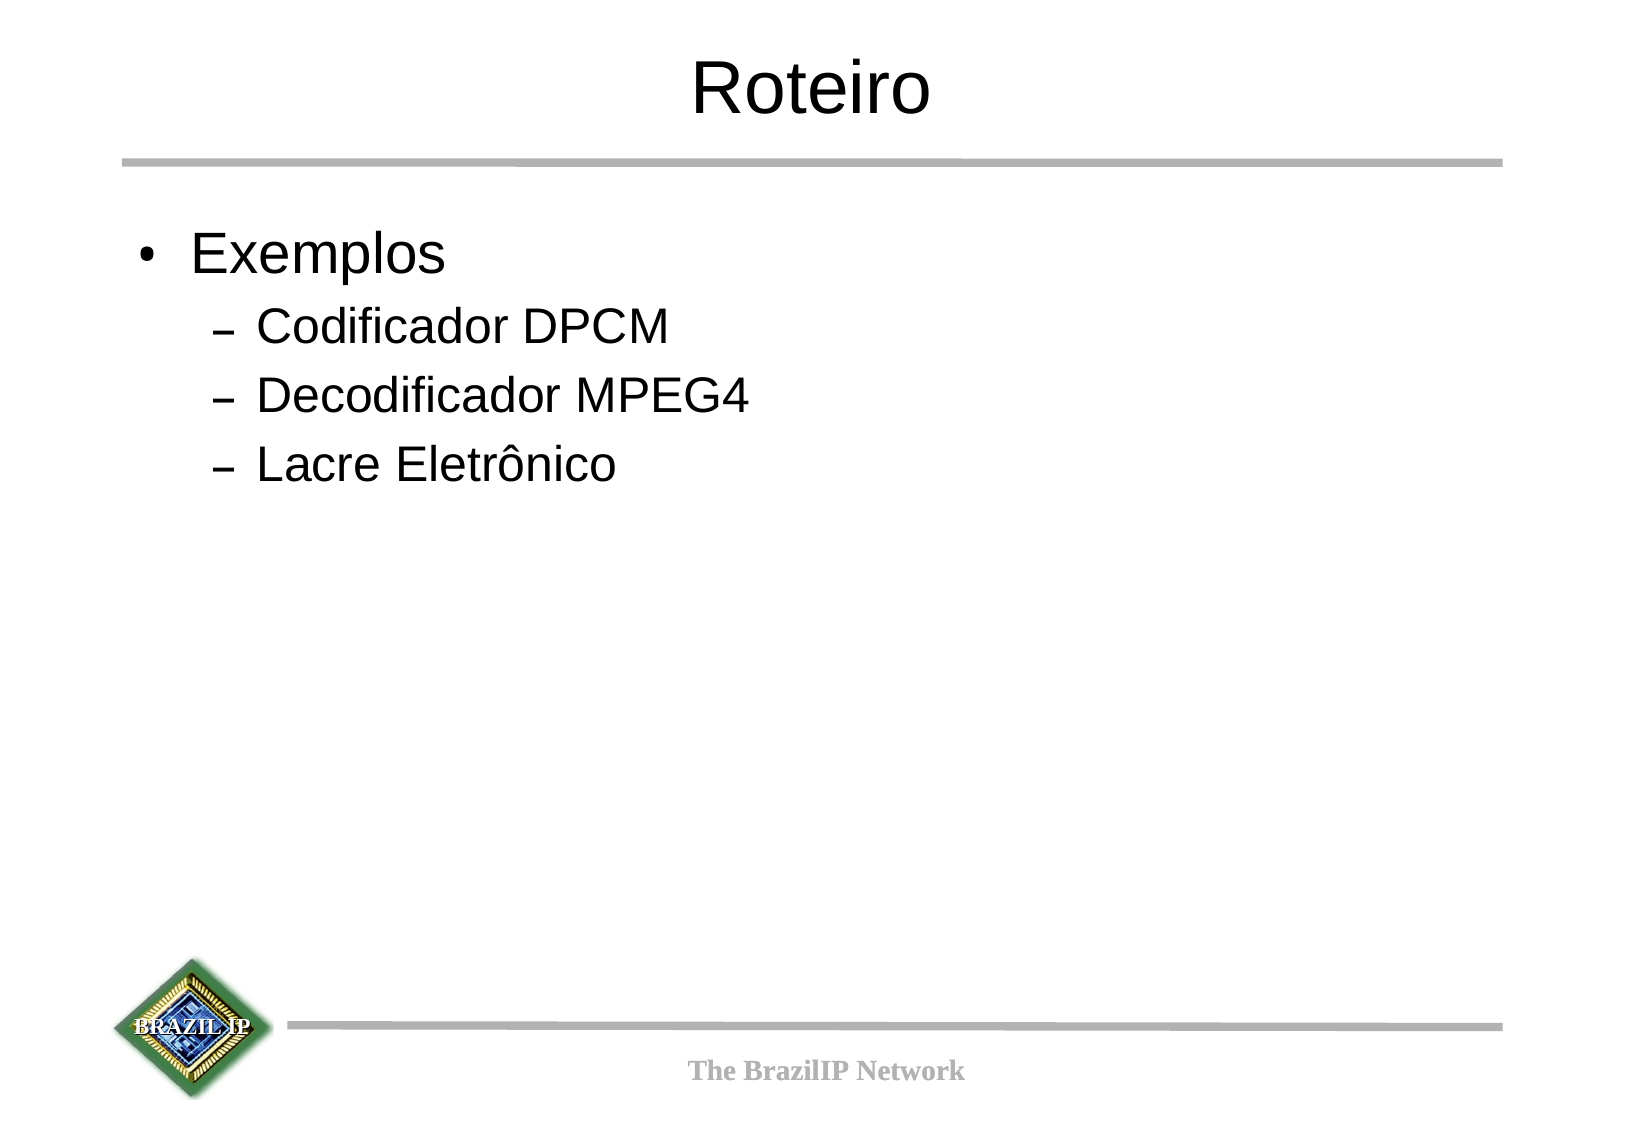

# Roteiro
Exemplos
Codificador DPCM
Decodificador MPEG4
Lacre Eletrônico